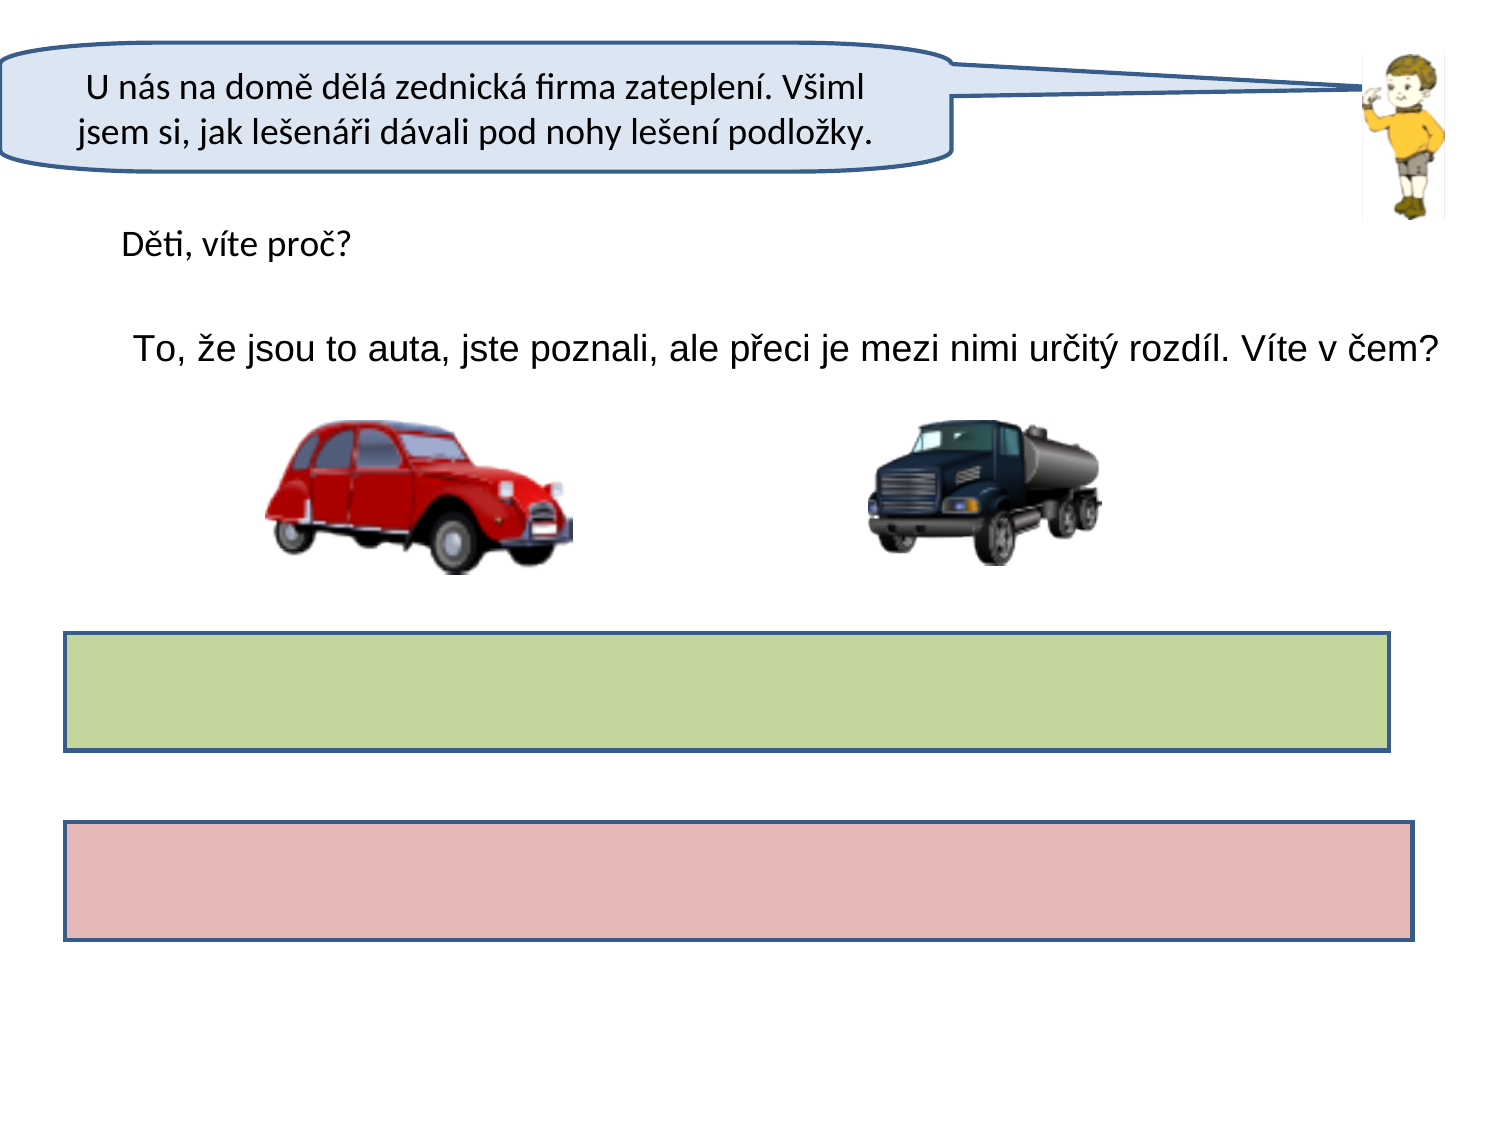

U nás na domě dělá zednická firma zateplení. Všiml jsem si, jak lešenáři dávali pod nohy lešení podložky.
Děti, víte proč?
To, že jsou to auta, jste poznali, ale přeci je mezi nimi určitý rozdíl. Víte v čem?
Liší se v počtech kol. Nákladní auto má více širokých kol než osobní auto.
A víte proč?
Nákladní auto je mnohem těžší než osobní. Má proto více širokých kol, aby se
tlaková síla rozložila do větší plochy a neničila vozovky.